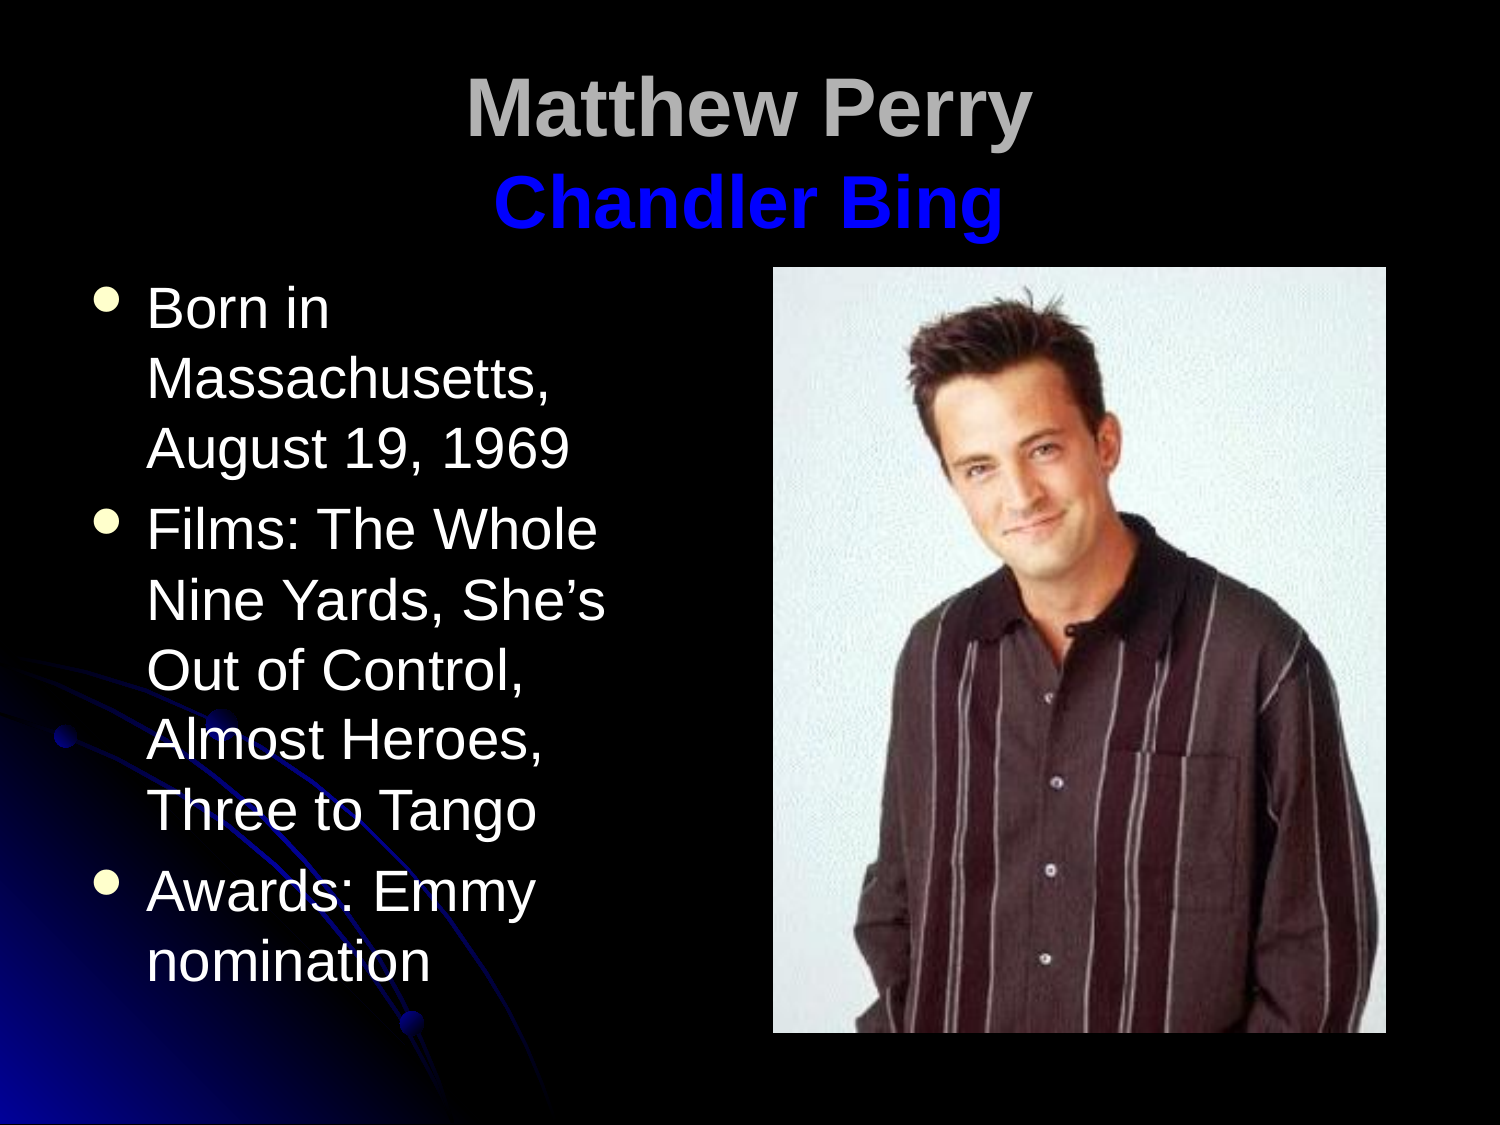

# Matthew Perry Chandler Bing
Born in Massachusetts, August 19, 1969
Films: The Whole Nine Yards, She’s Out of Control, Almost Heroes, Three to Tango
Awards: Emmy nomination